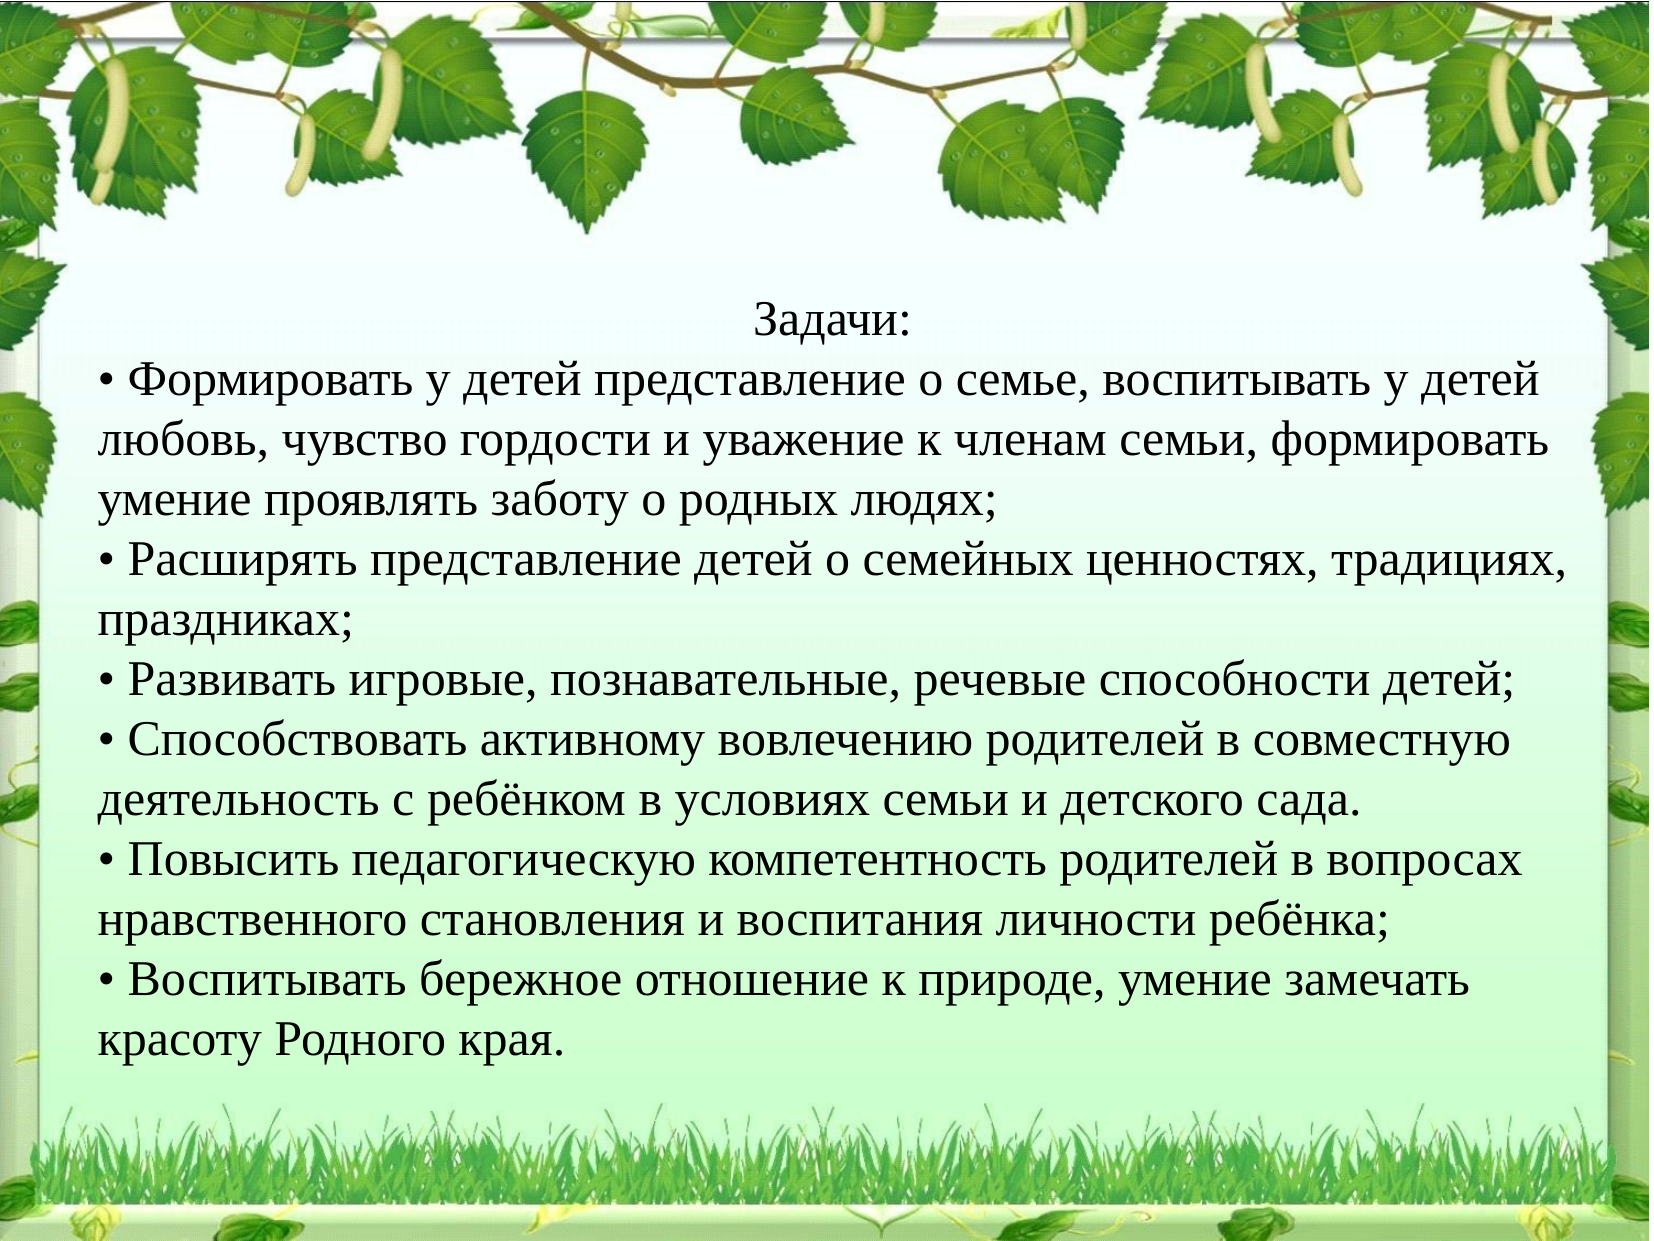

Задачи:
• Формировать у детей представление о семье, воспитывать у детей любовь, чувство гордости и уважение к членам семьи, формировать умение проявлять заботу о родных людях;
• Расширять представление детей о семейных ценностях, традициях, праздниках;
• Развивать игровые, познавательные, речевые способности детей;
• Способствовать активному вовлечению родителей в совместную деятельность с ребёнком в условиях семьи и детского сада.
• Повысить педагогическую компетентность родителей в вопросах  нравственного становления и воспитания личности ребёнка;
• Воспитывать бережное отношение к природе, умение замечать красоту Родного края.